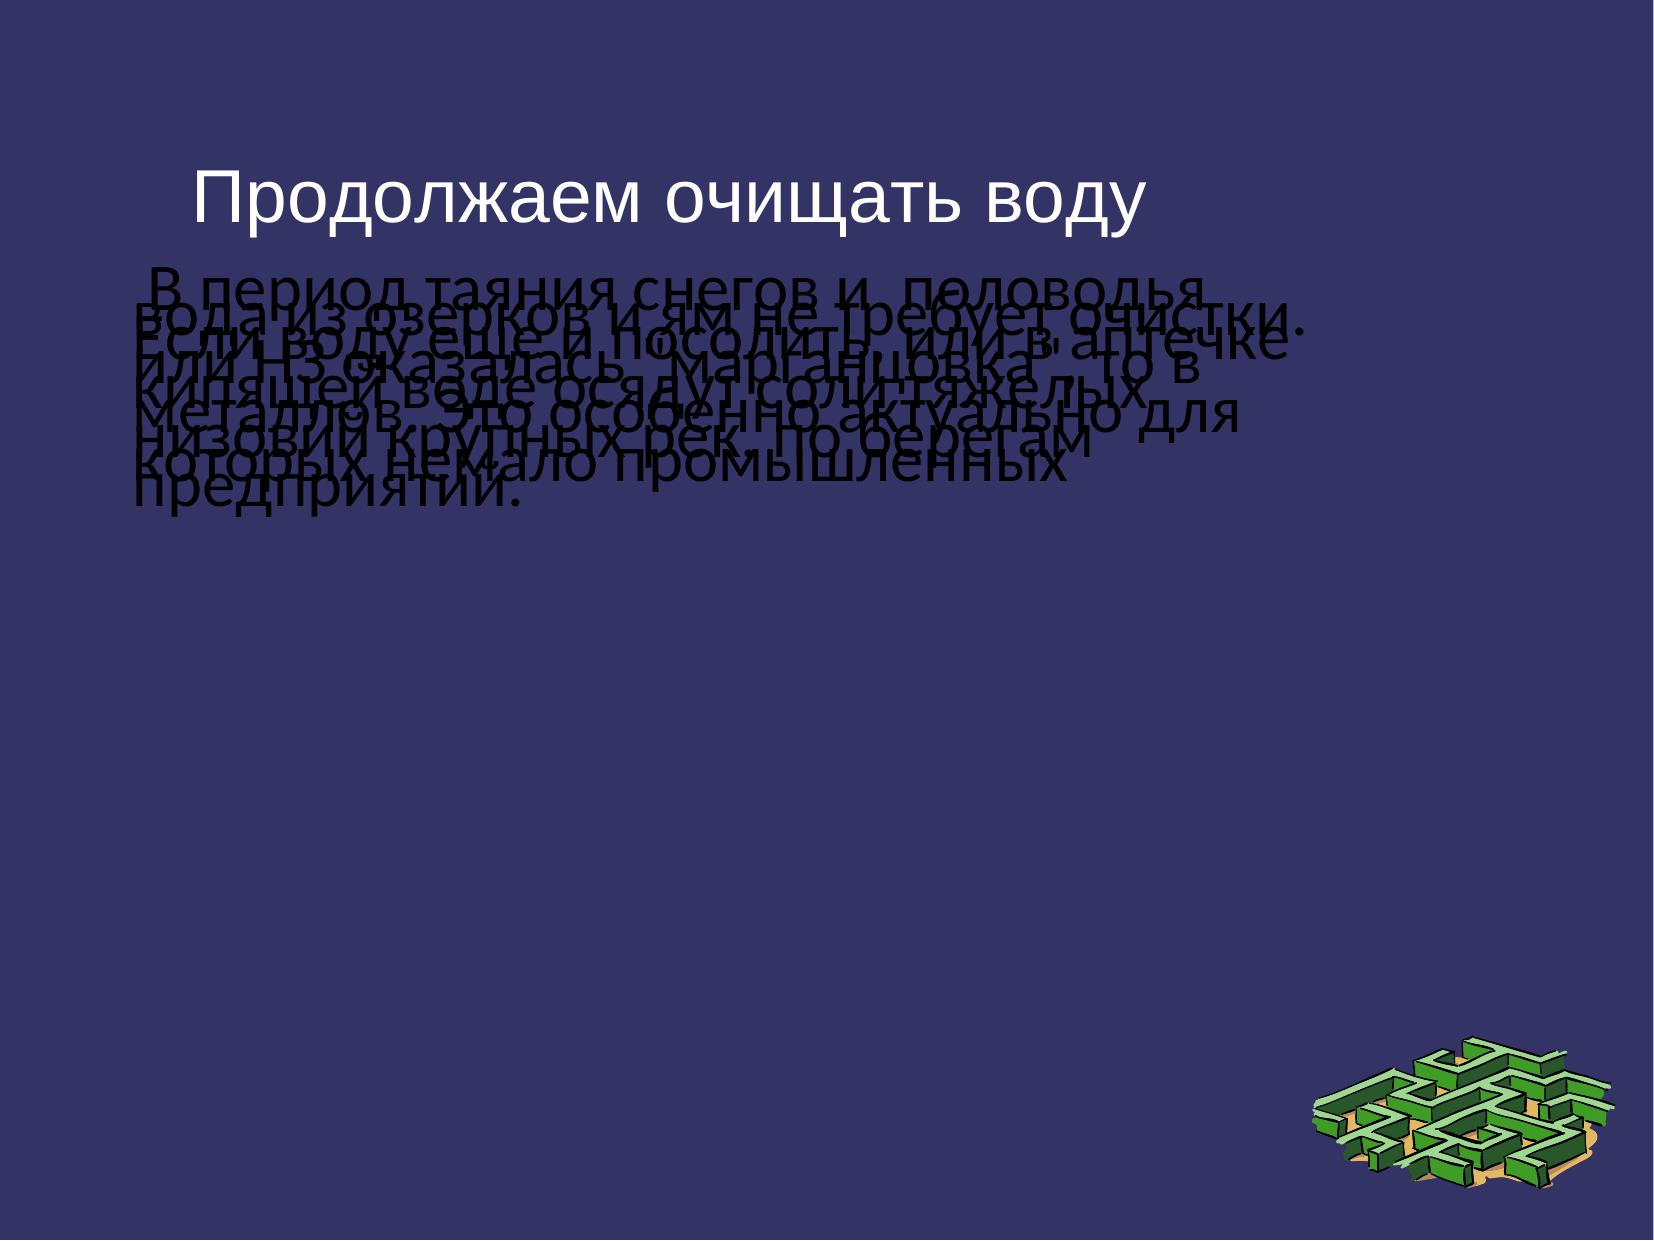

Продолжаем очищать воду
 В период таяния снегов и половодья вода из озерков и ям не требует очистки. Если воду еще и посолить, или в аптечке или НЗ оказалась "марганцовка", то в кипящей воде осядут соли тяжелых металлов. Это особенно актуально для низовий крупных рек, по берегам которых немало промышленных предприятий.